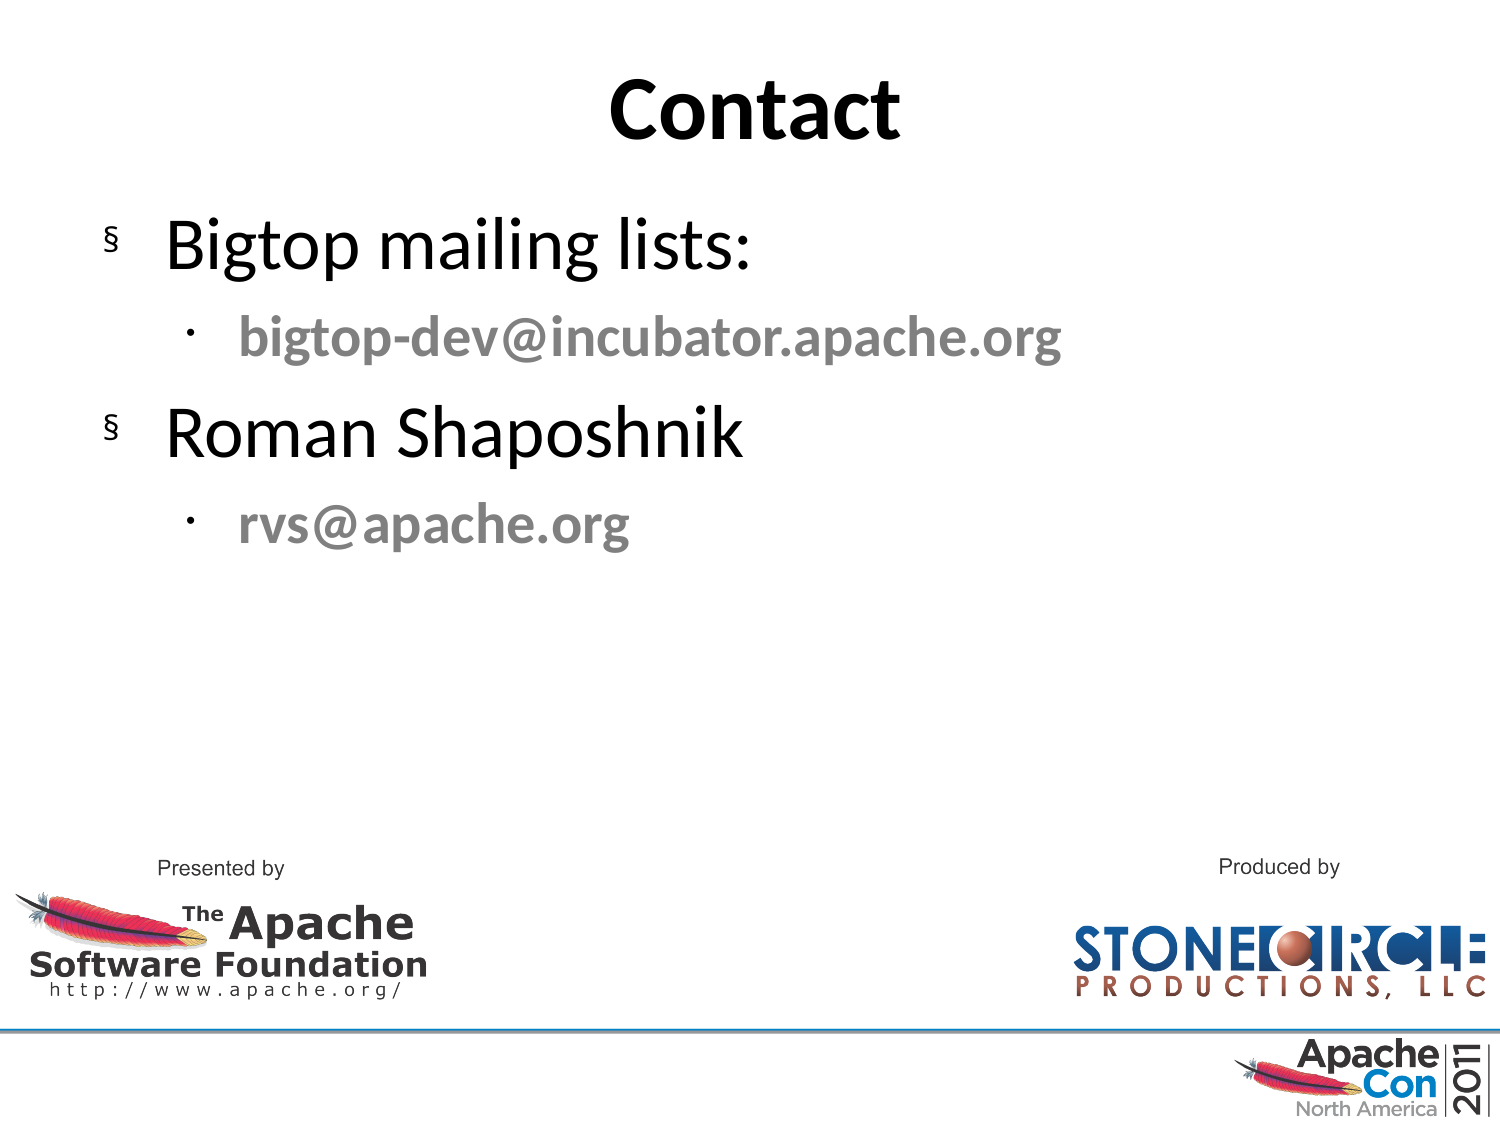

# Contact
Bigtop mailing lists:
bigtop-dev@incubator.apache.org
Roman Shaposhnik
rvs@apache.org